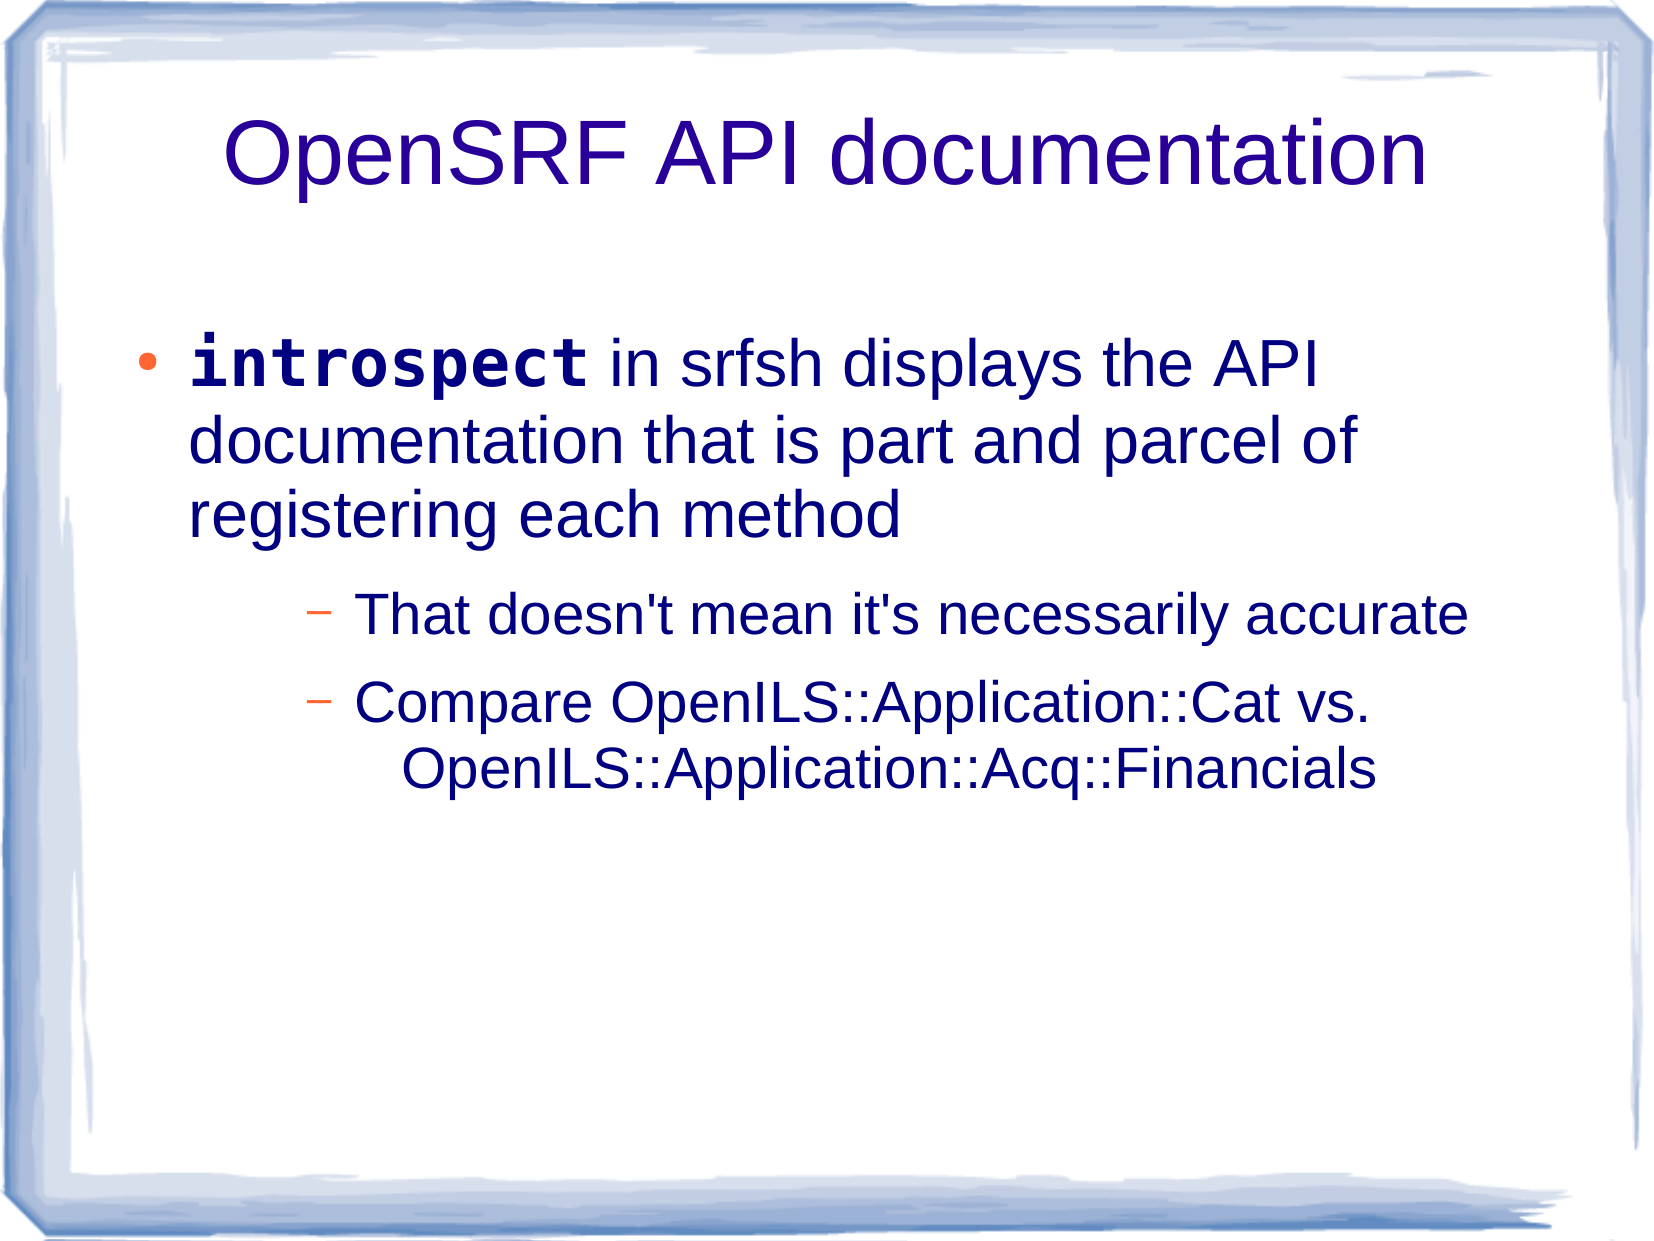

# OpenSRF API documentation
introspect in srfsh displays the API documentation that is part and parcel of registering each method
That doesn't mean it's necessarily accurate
Compare OpenILS::Application::Cat vs. OpenILS::Application::Acq::Financials